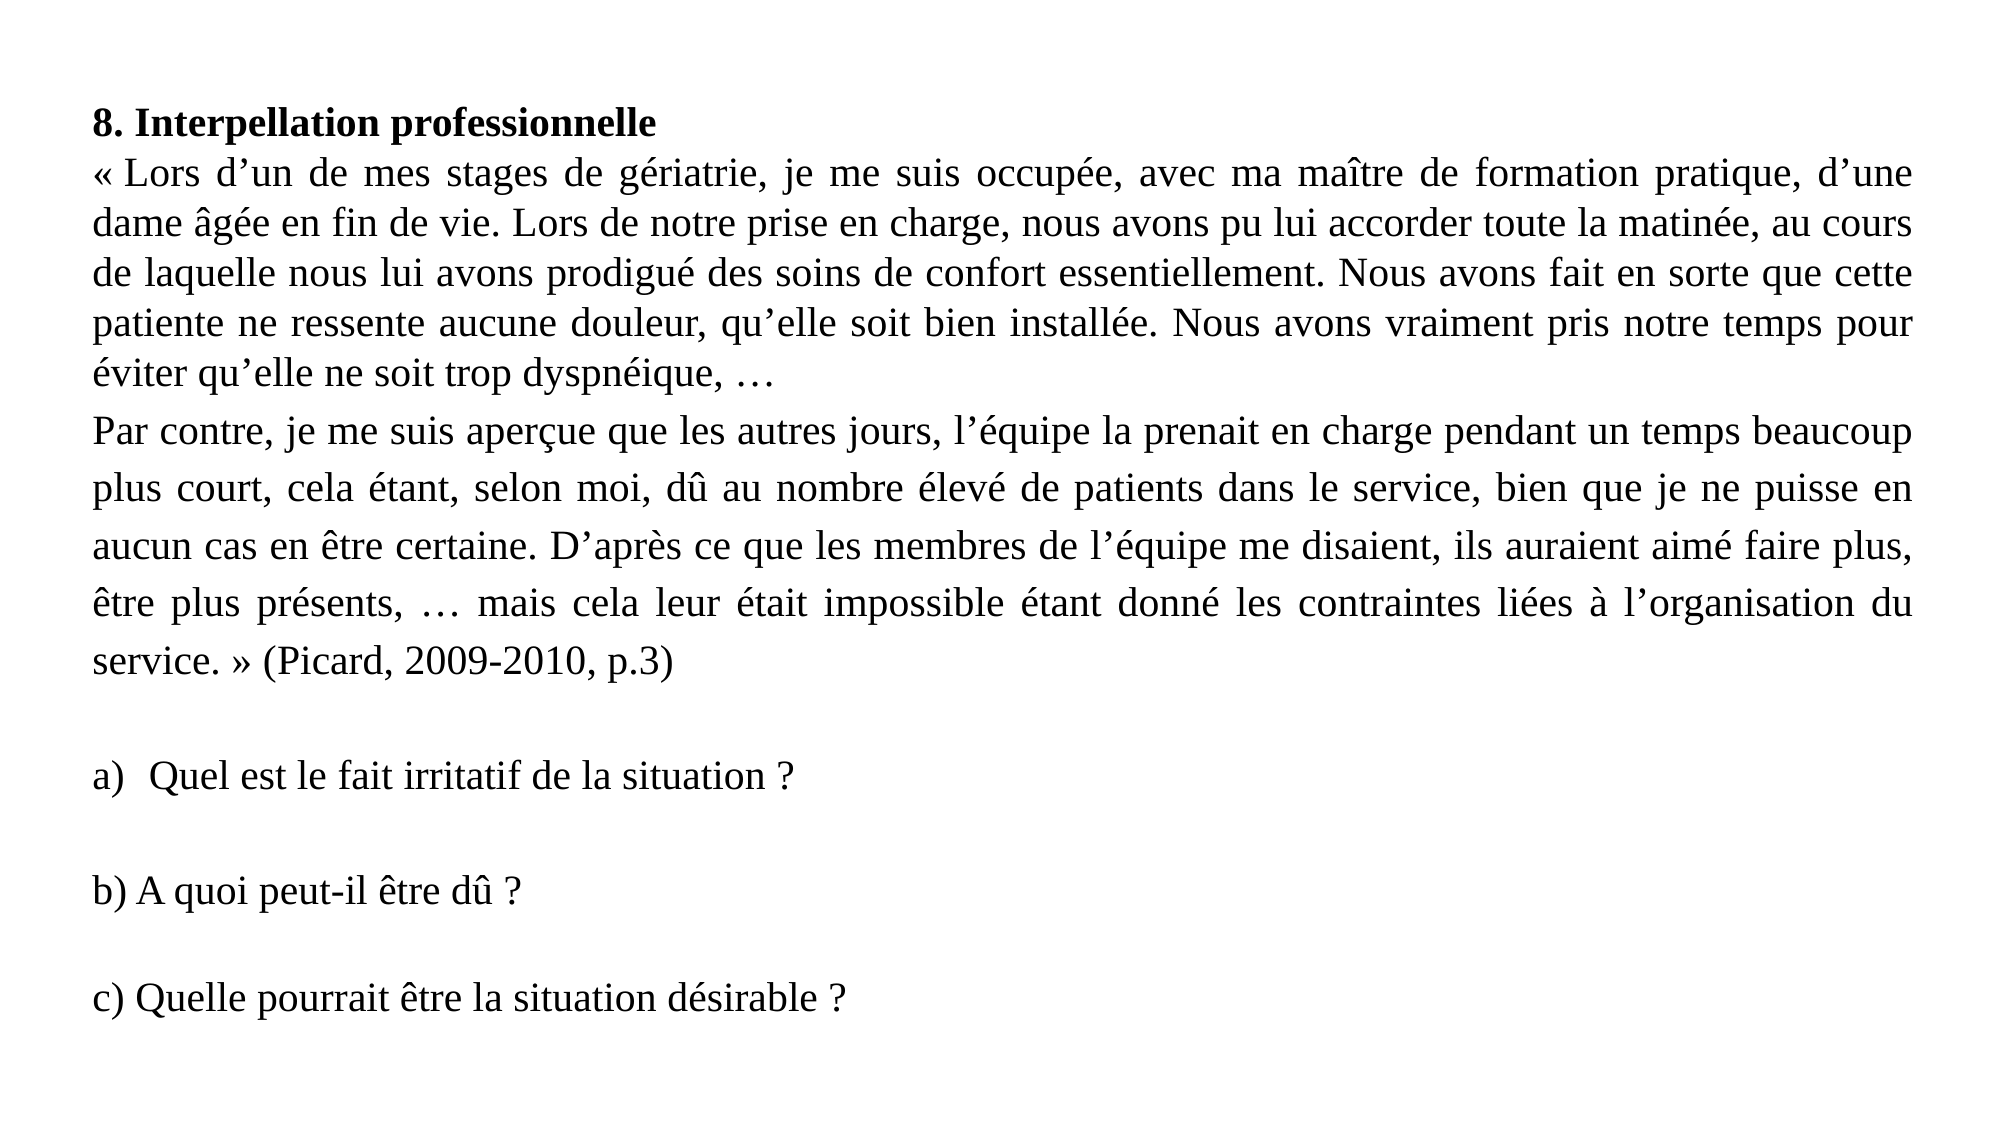

8. Interpellation professionnelle
« Lors d’un de mes stages de gériatrie, je me suis occupée, avec ma maître de formation pratique, d’une dame âgée en fin de vie. Lors de notre prise en charge, nous avons pu lui accorder toute la matinée, au cours de laquelle nous lui avons prodigué des soins de confort essentiellement. Nous avons fait en sorte que cette patiente ne ressente aucune douleur, qu’elle soit bien installée. Nous avons vraiment pris notre temps pour éviter qu’elle ne soit trop dyspnéique, …
Par contre, je me suis aperçue que les autres jours, l’équipe la prenait en charge pendant un temps beaucoup plus court, cela étant, selon moi, dû au nombre élevé de patients dans le service, bien que je ne puisse en aucun cas en être certaine. D’après ce que les membres de l’équipe me disaient, ils auraient aimé faire plus, être plus présents, … mais cela leur était impossible étant donné les contraintes liées à l’organisation du service. » (Picard, 2009-2010, p.3)
Quel est le fait irritatif de la situation ?
b) A quoi peut-il être dû ?
c) Quelle pourrait être la situation désirable ?